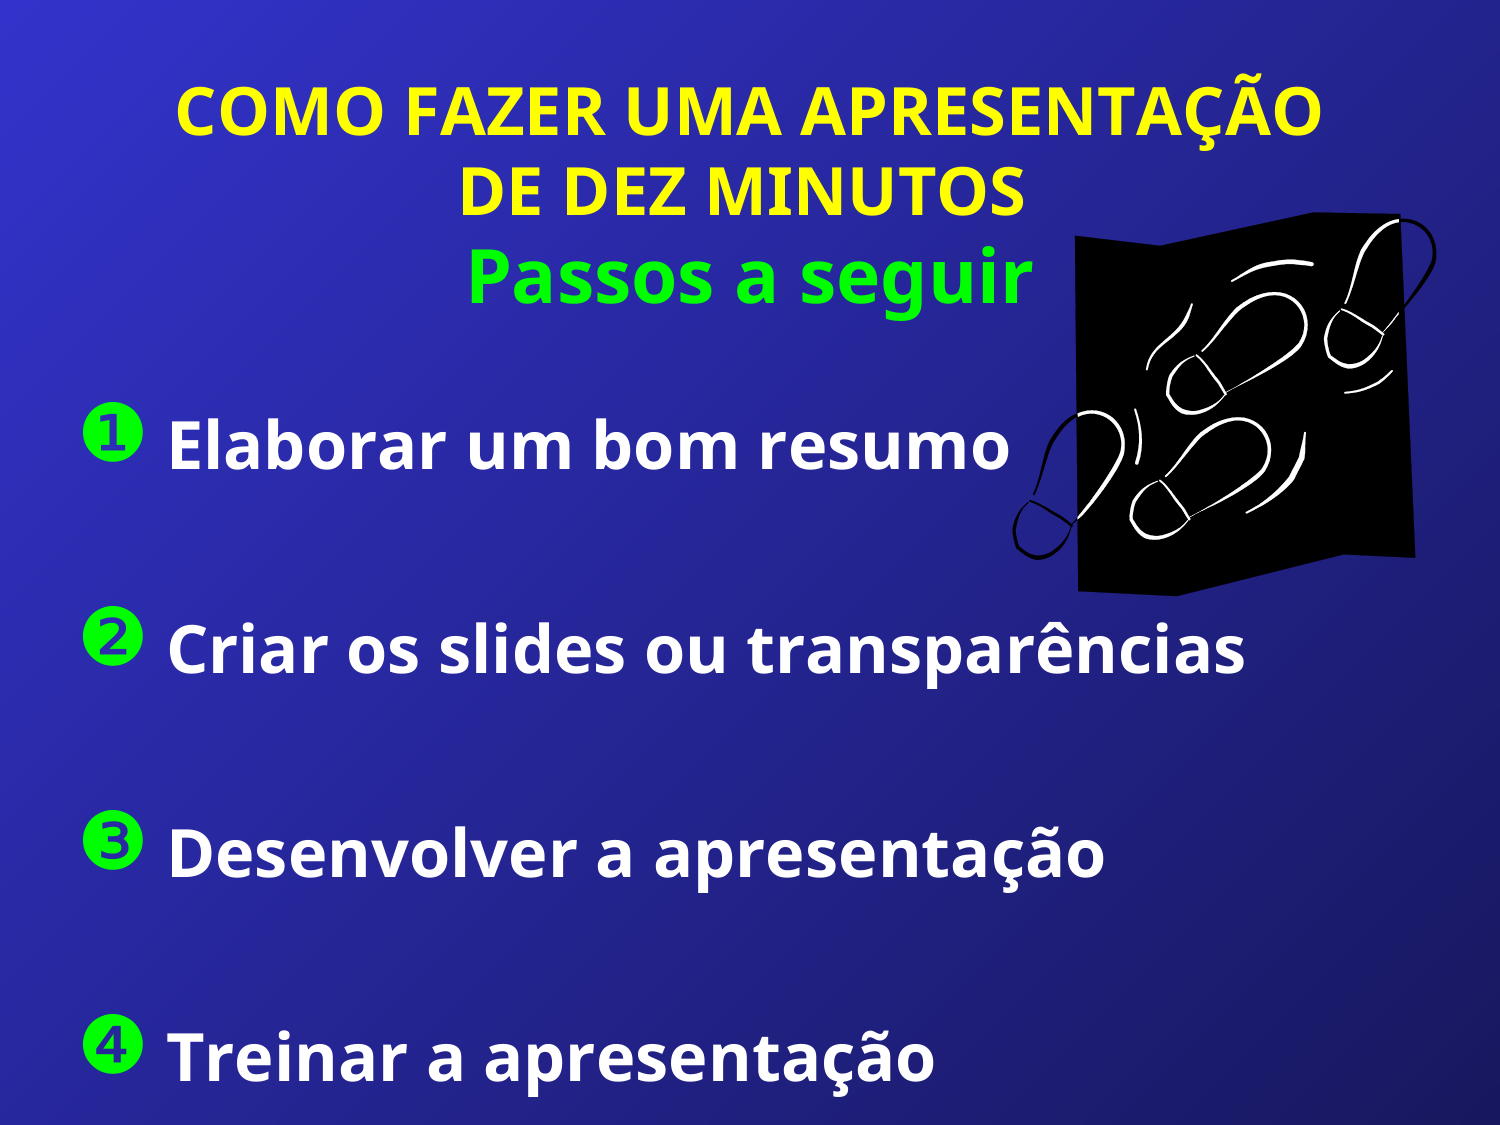

# COMO FAZER UMA APRESENTAÇÃO DE DEZ MINUTOS Passos a seguir
 Elaborar um bom resumo
 Criar os slides ou transparências
 Desenvolver a apresentação
 Treinar a apresentação